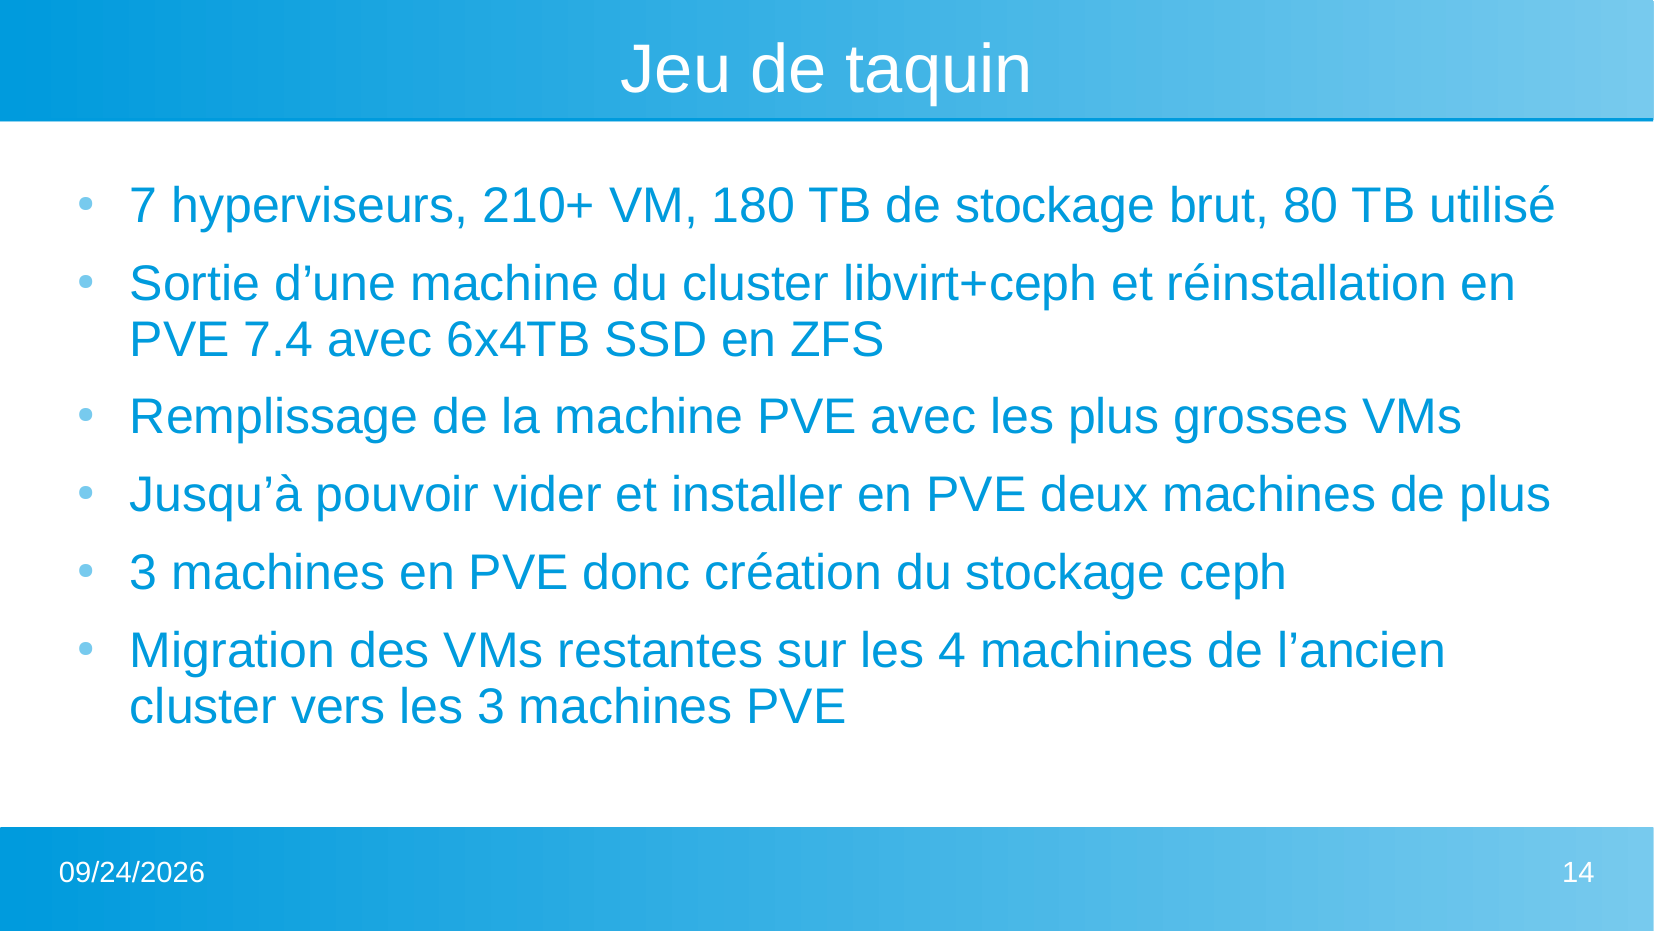

# Jeu de taquin
7 hyperviseurs, 210+ VM, 180 TB de stockage brut, 80 TB utilisé
Sortie d’une machine du cluster libvirt+ceph et réinstallation en PVE 7.4 avec 6x4TB SSD en ZFS
Remplissage de la machine PVE avec les plus grosses VMs
Jusqu’à pouvoir vider et installer en PVE deux machines de plus
3 machines en PVE donc création du stockage ceph
Migration des VMs restantes sur les 4 machines de l’ancien cluster vers les 3 machines PVE
14